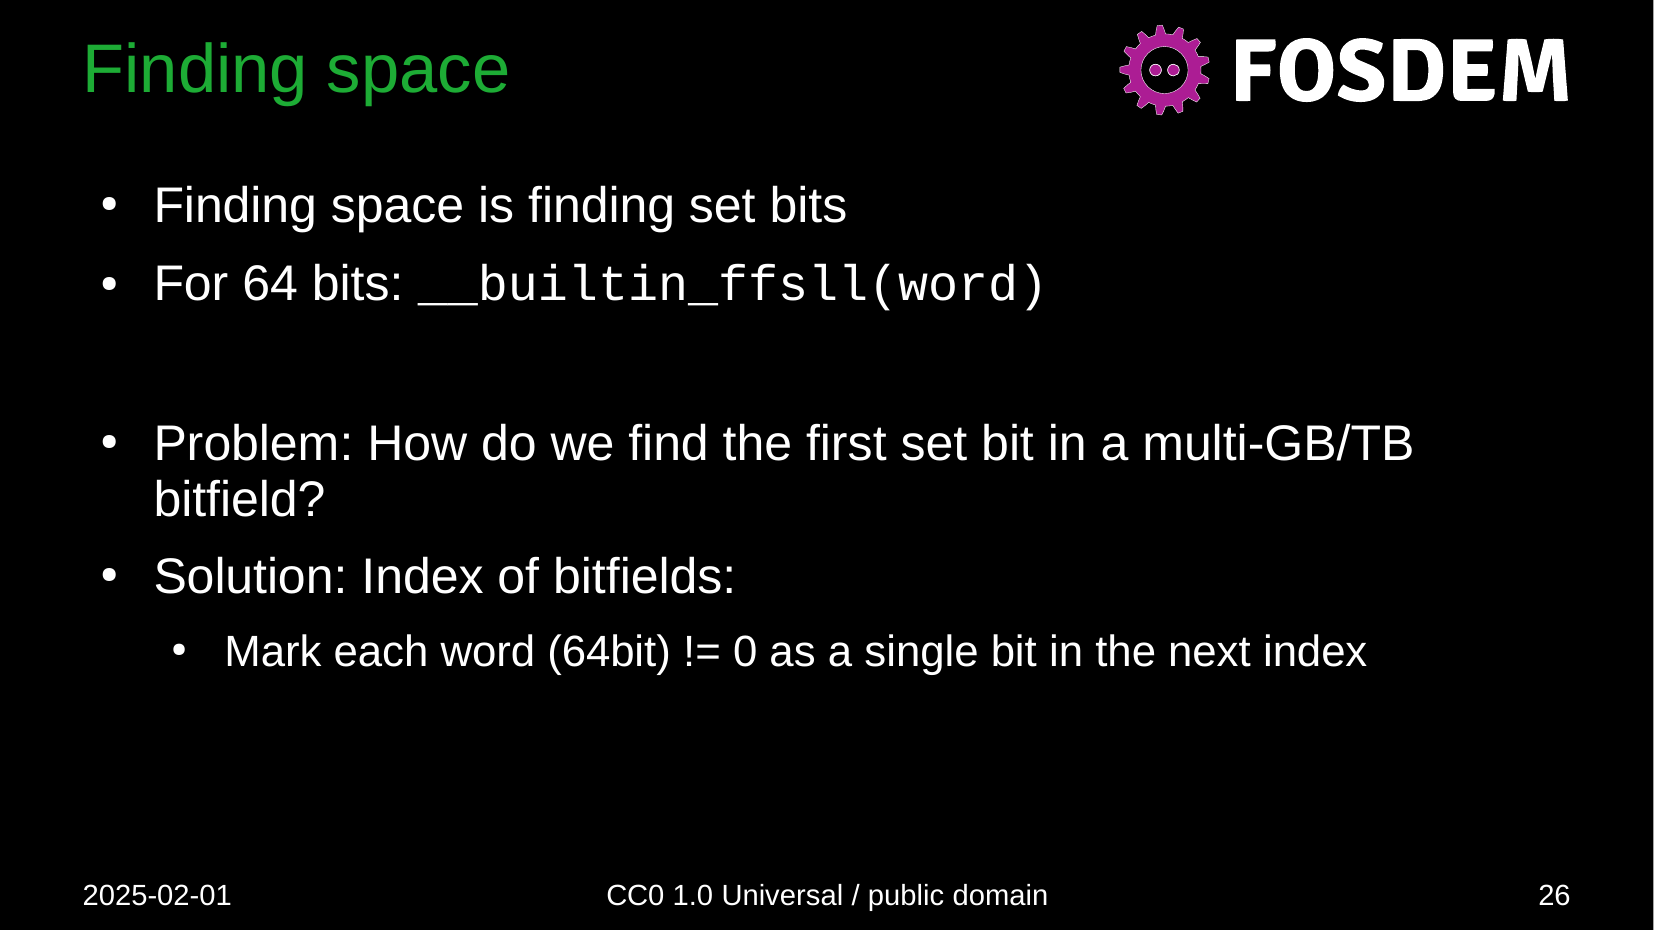

# Finding space
Finding space is finding set bits
For 64 bits: __builtin_ffsll(word)
Problem: How do we find the first set bit in a multi-GB/TB bitfield?
Solution: Index of bitfields:
Mark each word (64bit) != 0 as a single bit in the next index
2025-02-01
CC0 1.0 Universal / public domain
26